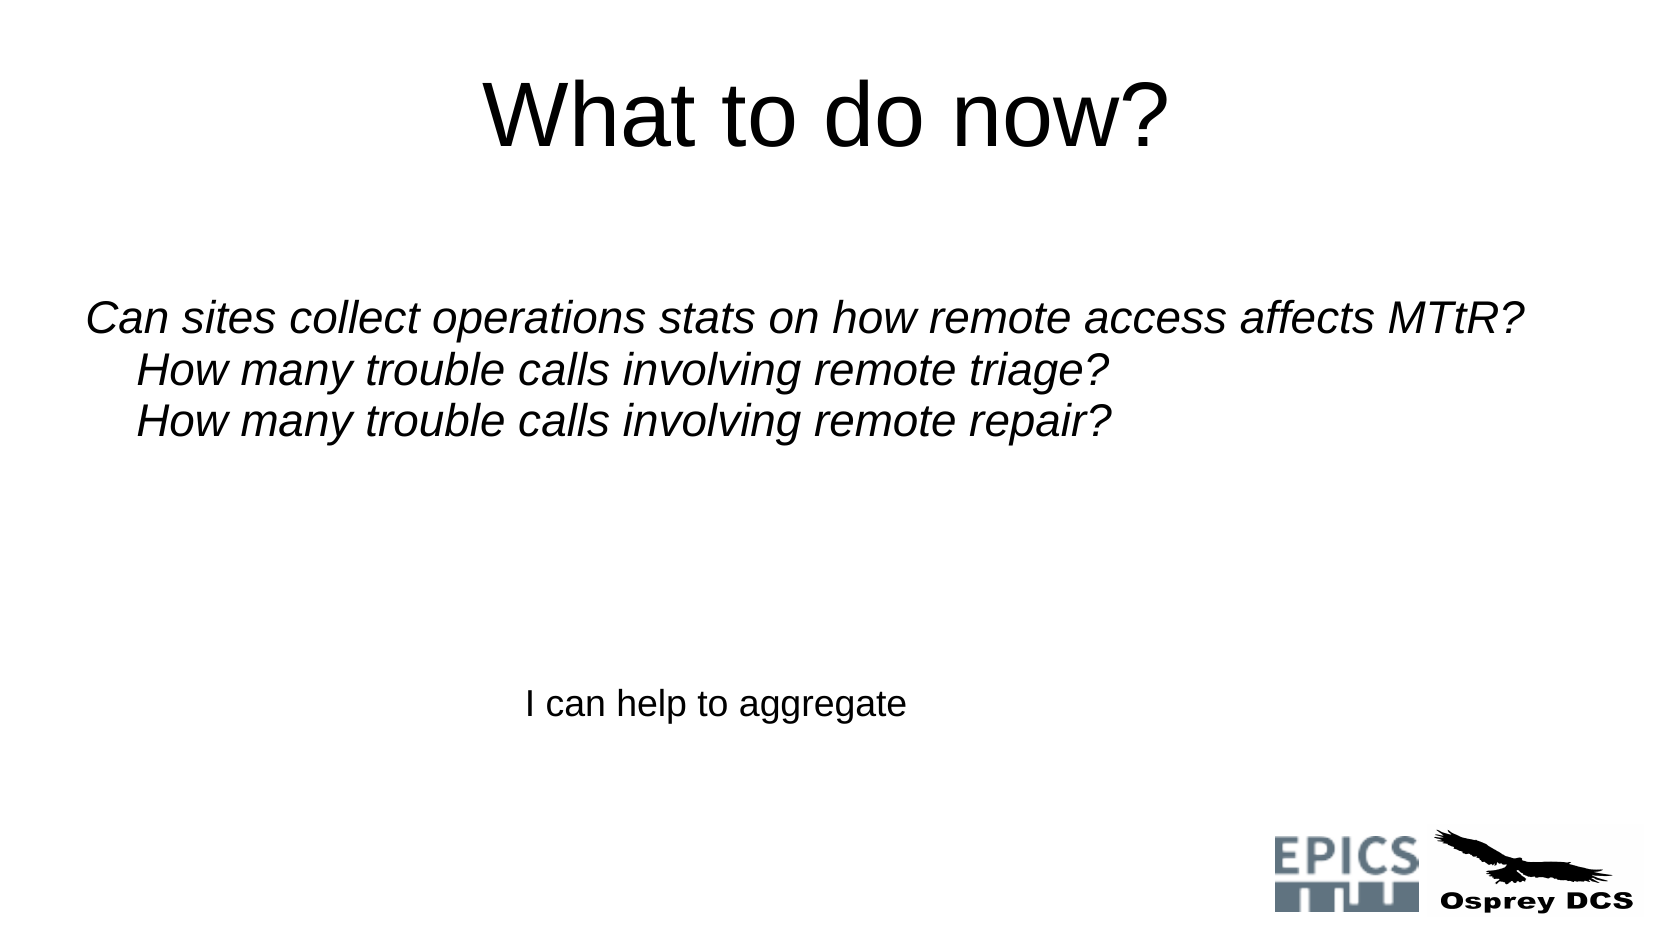

# What to do now?
Can sites collect operations stats on how remote access affects MTtR?
 How many trouble calls involving remote triage?
 How many trouble calls involving remote repair?
I can help to aggregate